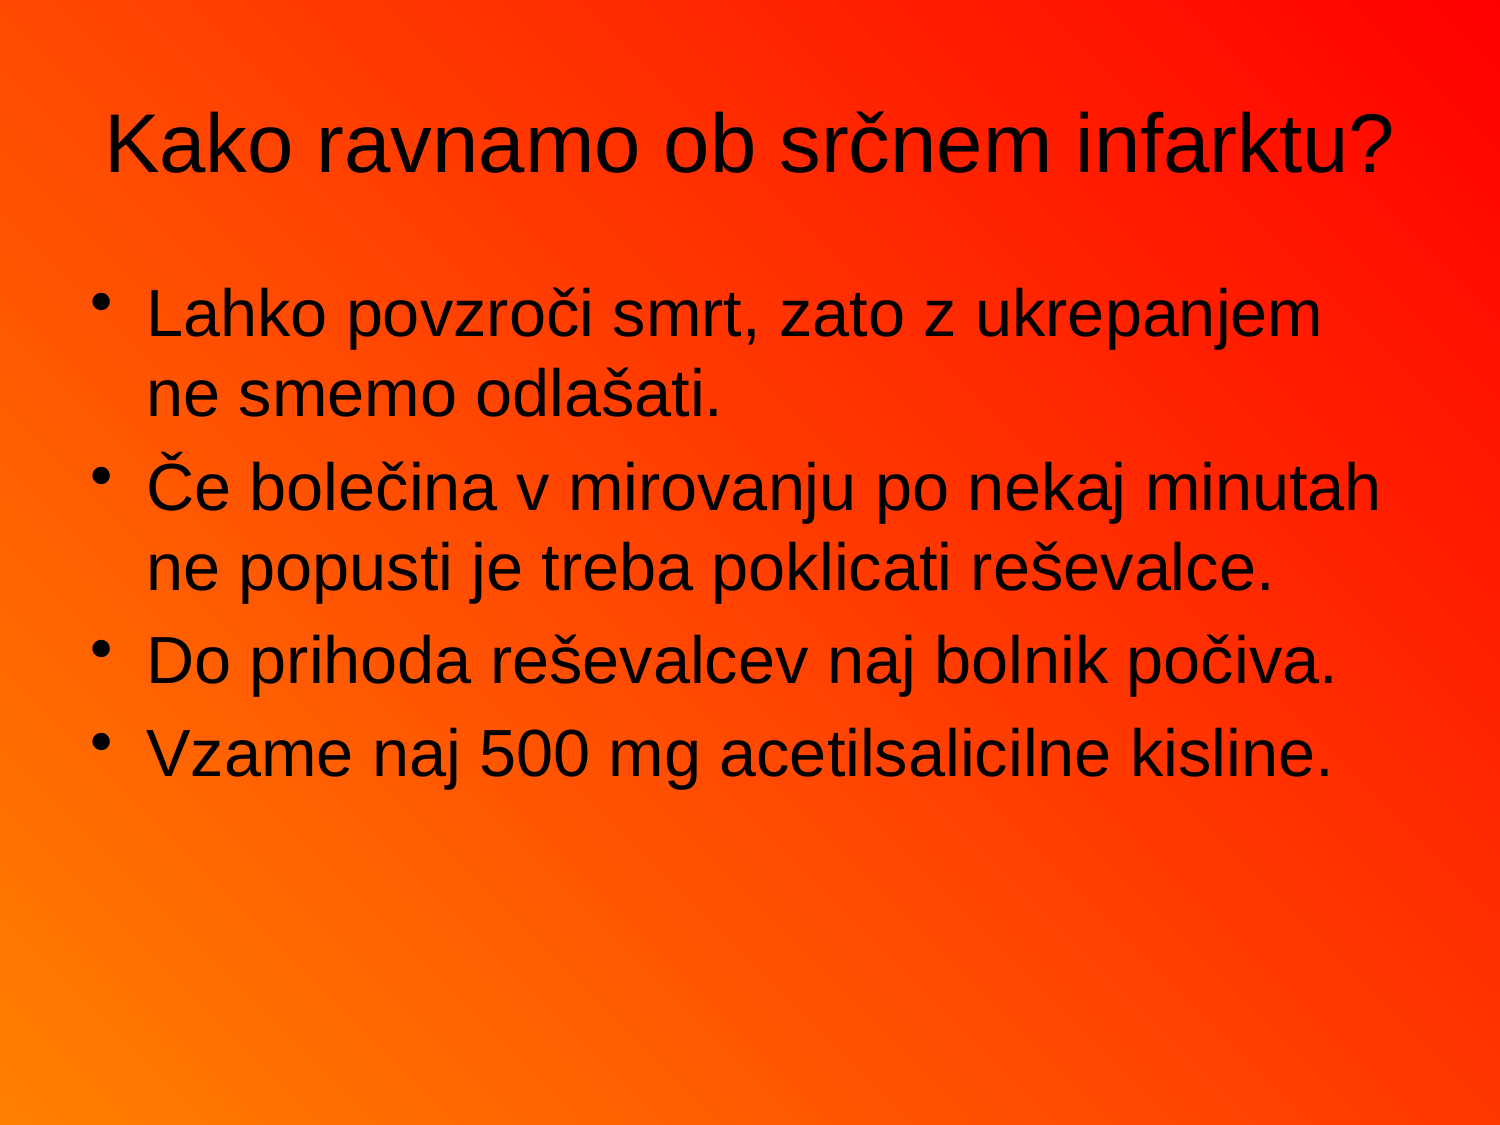

# Kako ravnamo ob srčnem infarktu?
Lahko povzroči smrt, zato z ukrepanjem ne smemo odlašati.
Če bolečina v mirovanju po nekaj minutah ne popusti je treba poklicati reševalce.
Do prihoda reševalcev naj bolnik počiva.
Vzame naj 500 mg acetilsalicilne kisline.